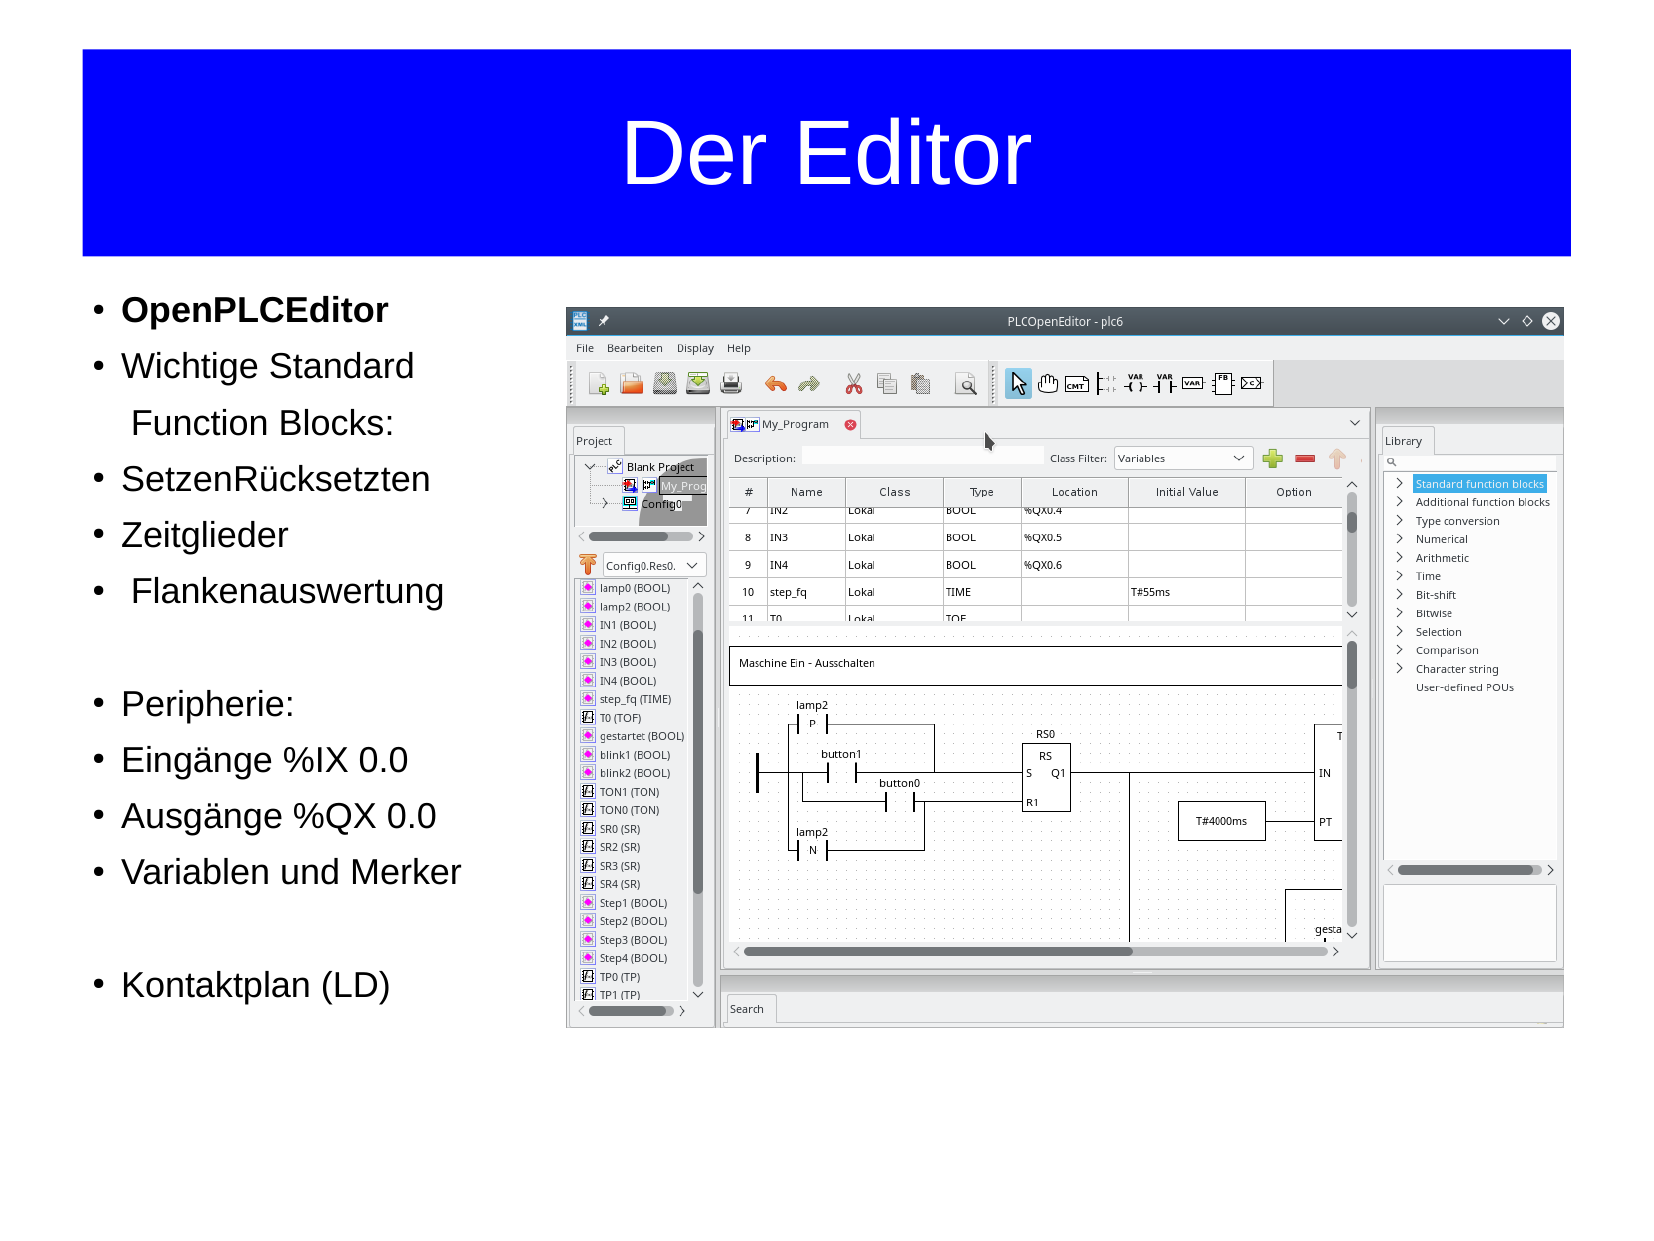

# Der Editor
OpenPLCEditor
Wichtige Standard
 Function Blocks:
SetzenRücksetzten
Zeitglieder
 Flankenauswertung
Peripherie:
Eingänge %IX 0.0
Ausgänge %QX 0.0
Variablen und Merker
Kontaktplan (LD)